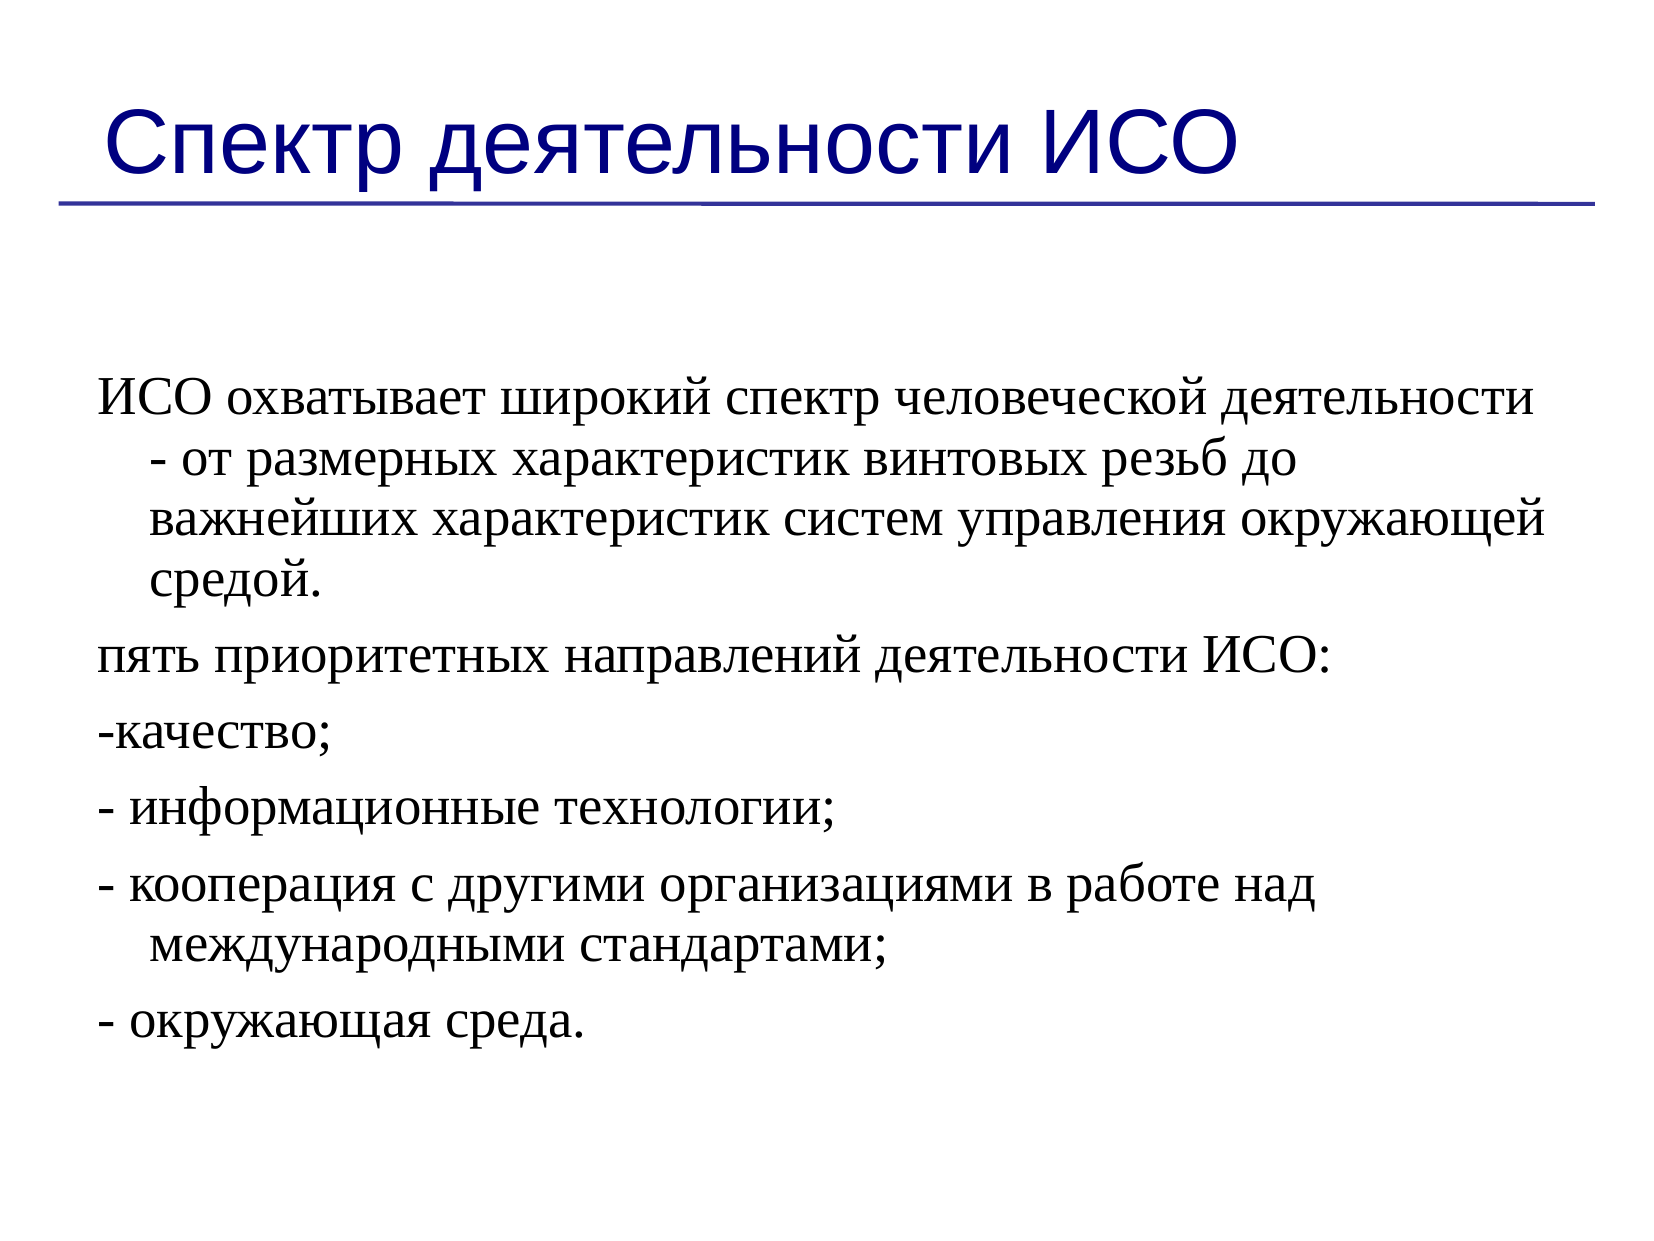

# Спектр деятельности ИСО
ИСО охватывает широкий спектр человеческой деятельности - от размерных характеристик винтовых резьб до важнейших характеристик систем управления окружающей средой.
пять приоритетных направлений деятельности ИСО:
-качество;
- информационные технологии;
- кооперация с другими организациями в работе над международными стандартами;
- окружающая среда.